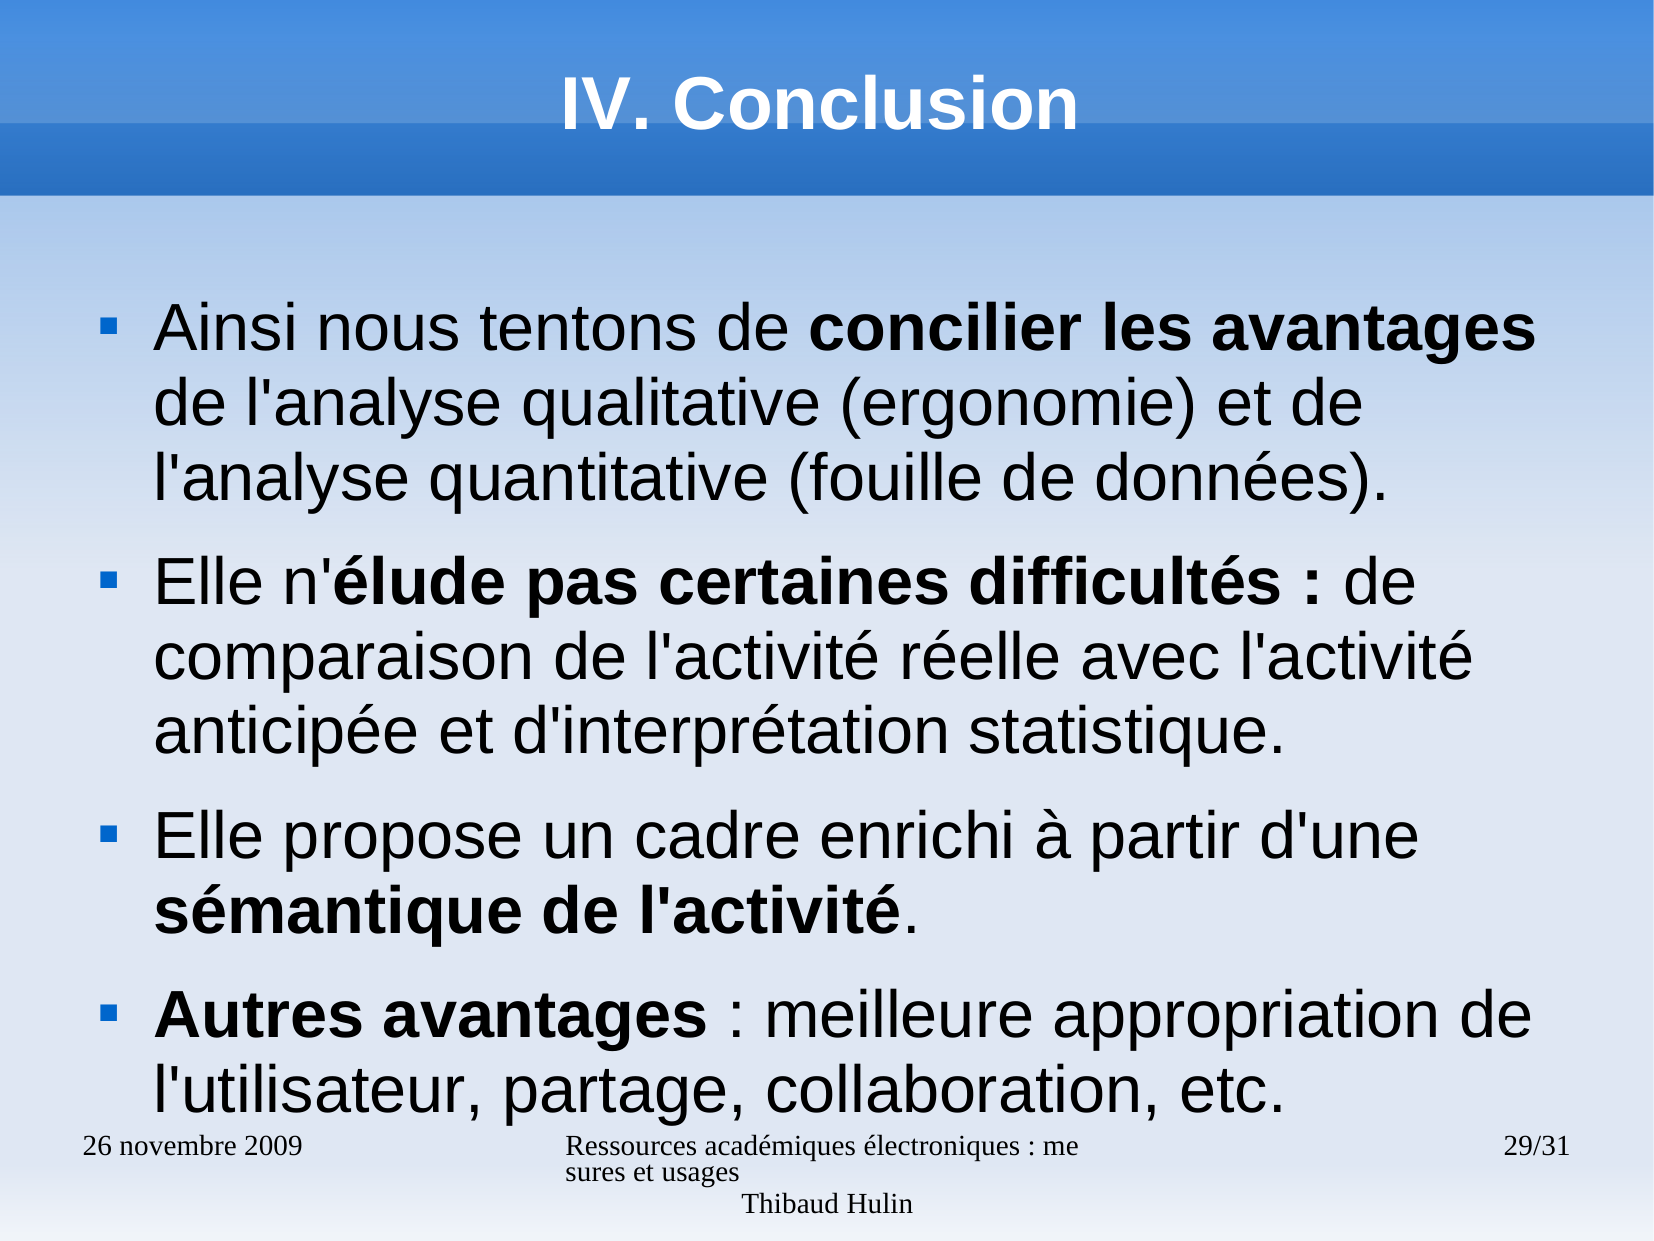

# IV. Conclusion
Ainsi nous tentons de concilier les avantages de l'analyse qualitative (ergonomie) et de l'analyse quantitative (fouille de données).
Elle n'élude pas certaines difficultés : de comparaison de l'activité réelle avec l'activité anticipée et d'interprétation statistique.
Elle propose un cadre enrichi à partir d'une sémantique de l'activité.
Autres avantages : meilleure appropriation de l'utilisateur, partage, collaboration, etc.
26 novembre 2009
Ressources académiques électroniques : mesures et usages
29